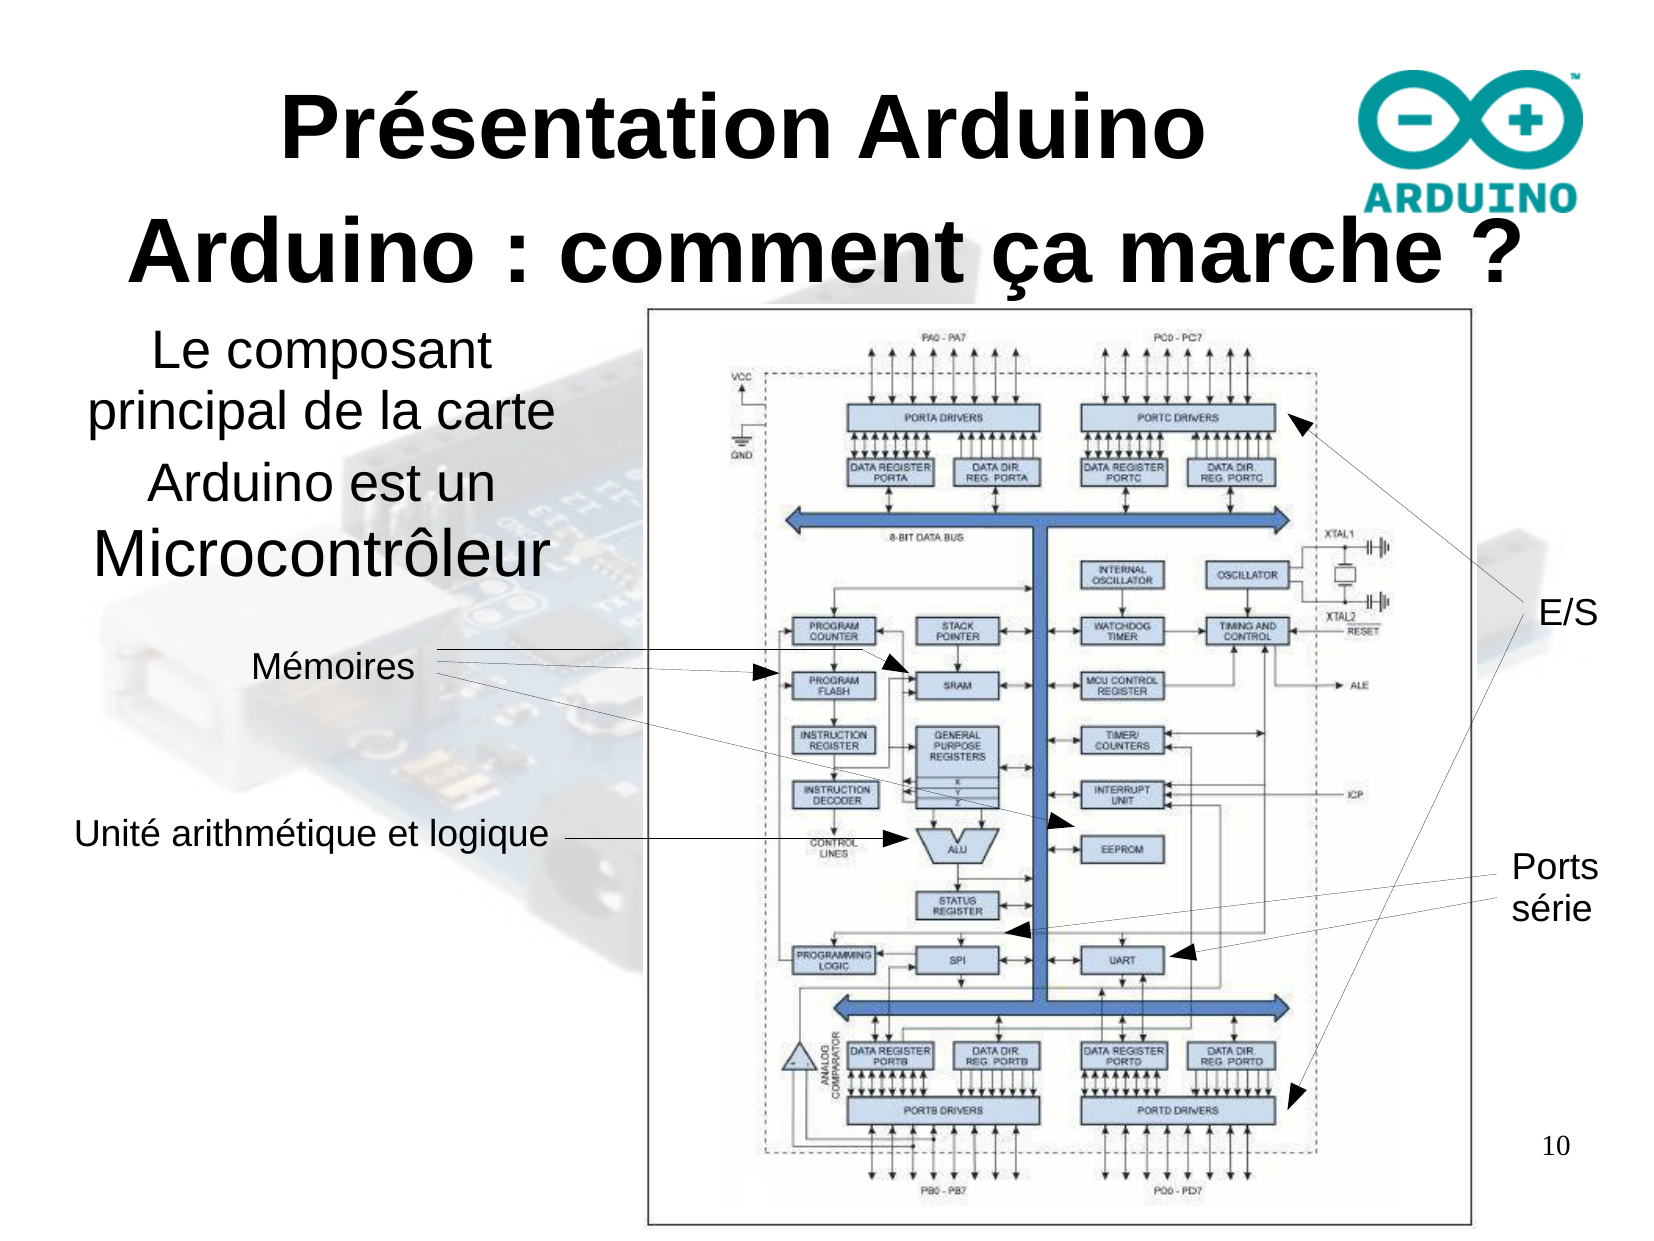

Présentation Arduino
Arduino : comment ça marche ?
# Le composant principal de la carte Arduino est un Microcontrôleur
E/S
Mémoires
Unité arithmétique et logique
Ports
série
10